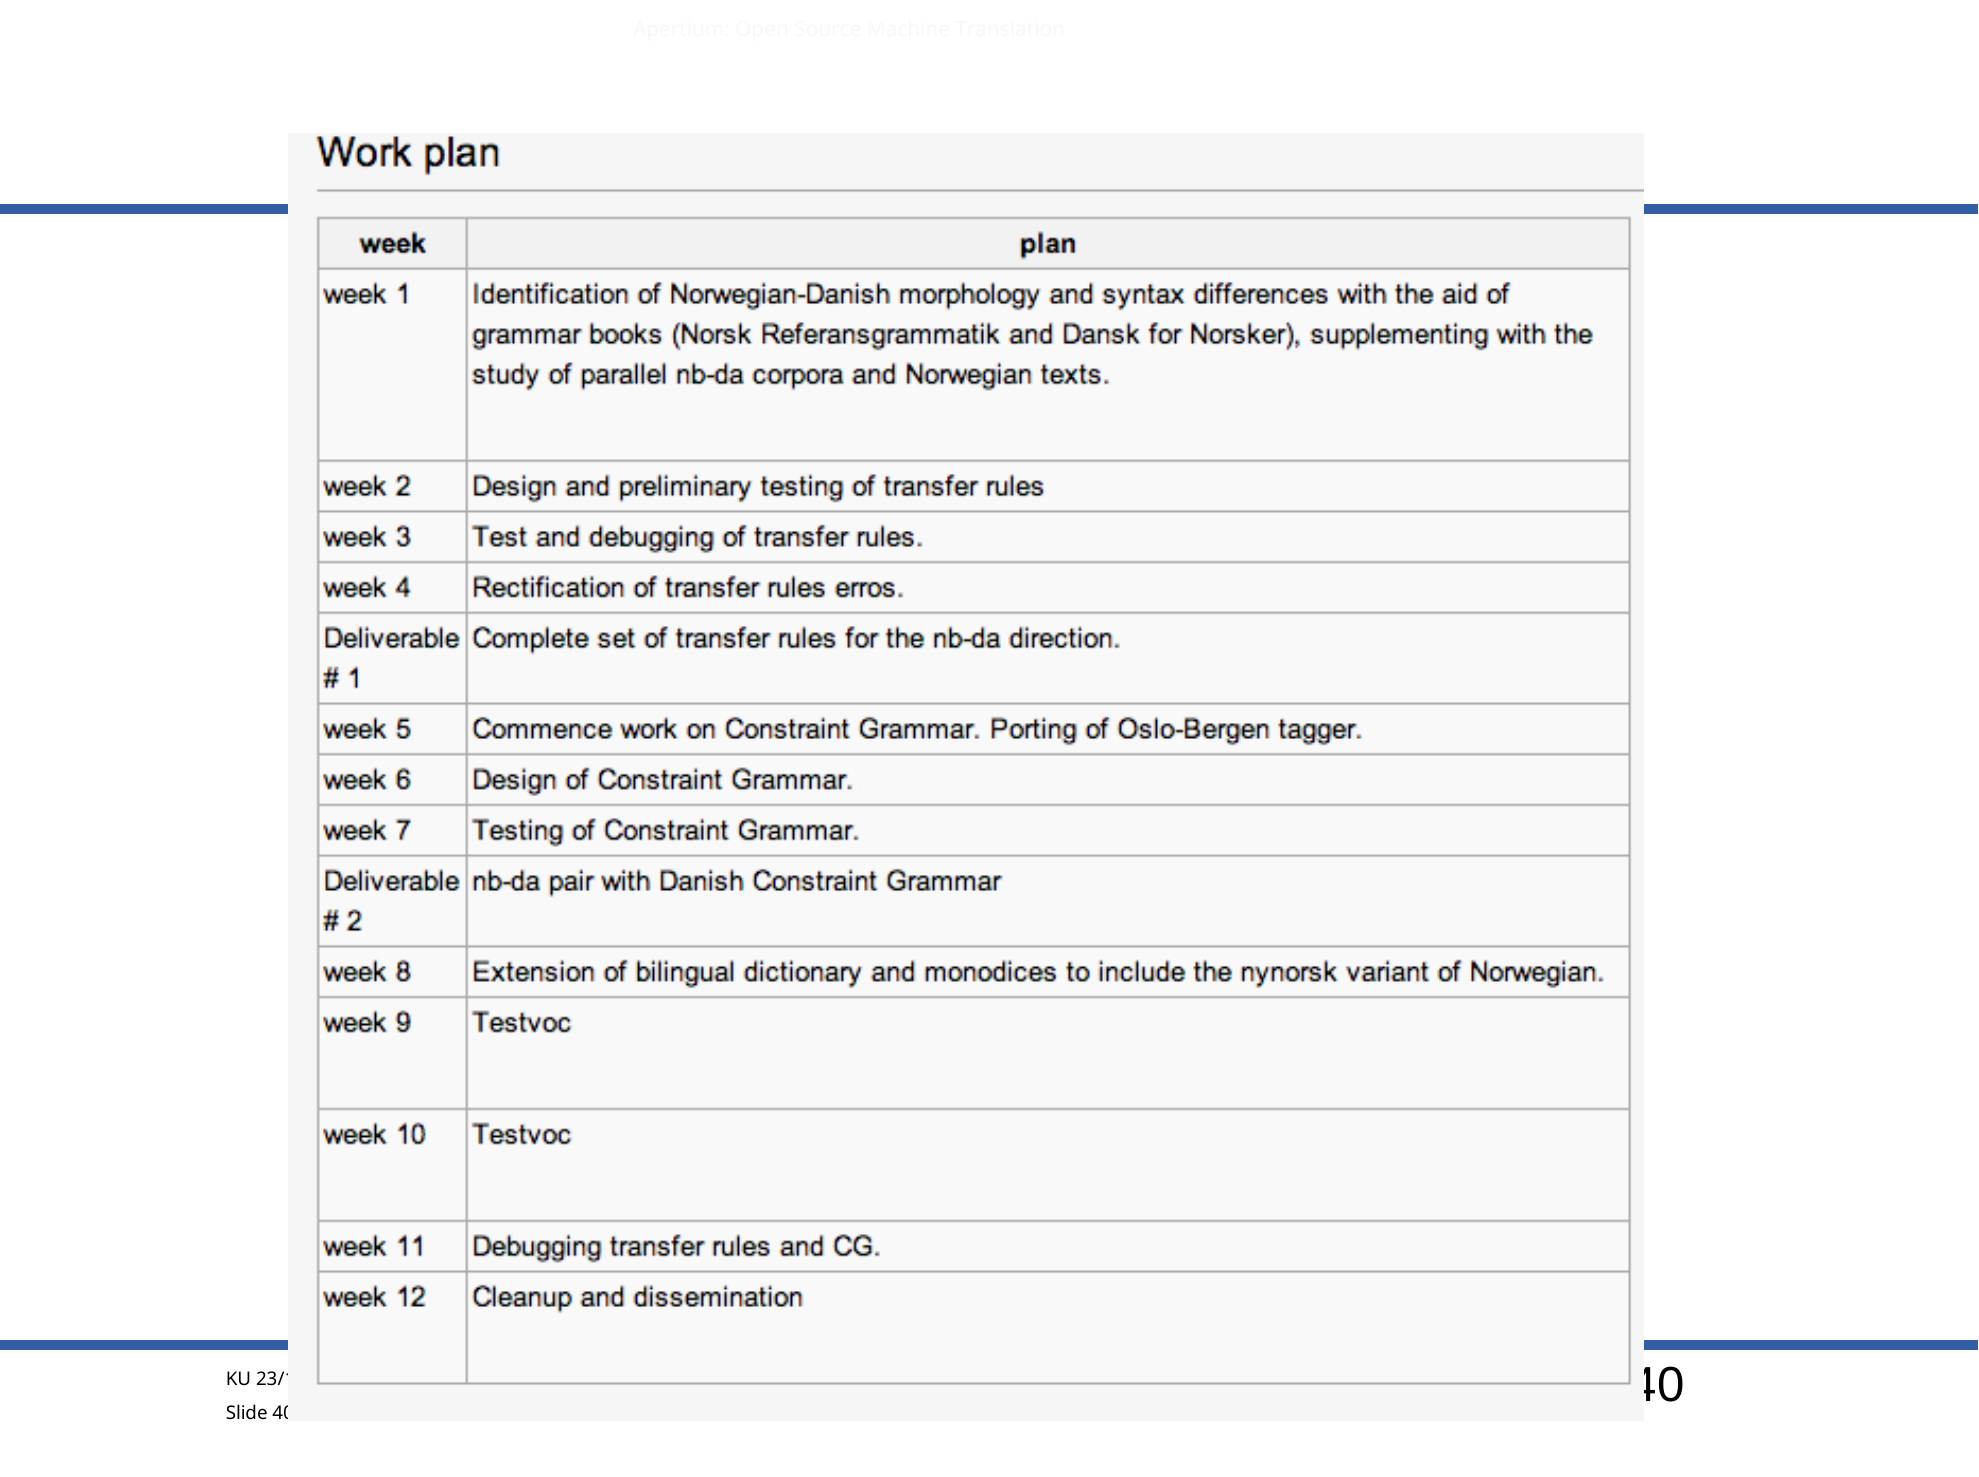

Apertium: Open Source Machine Translation
KU 23/10 2013
Slide